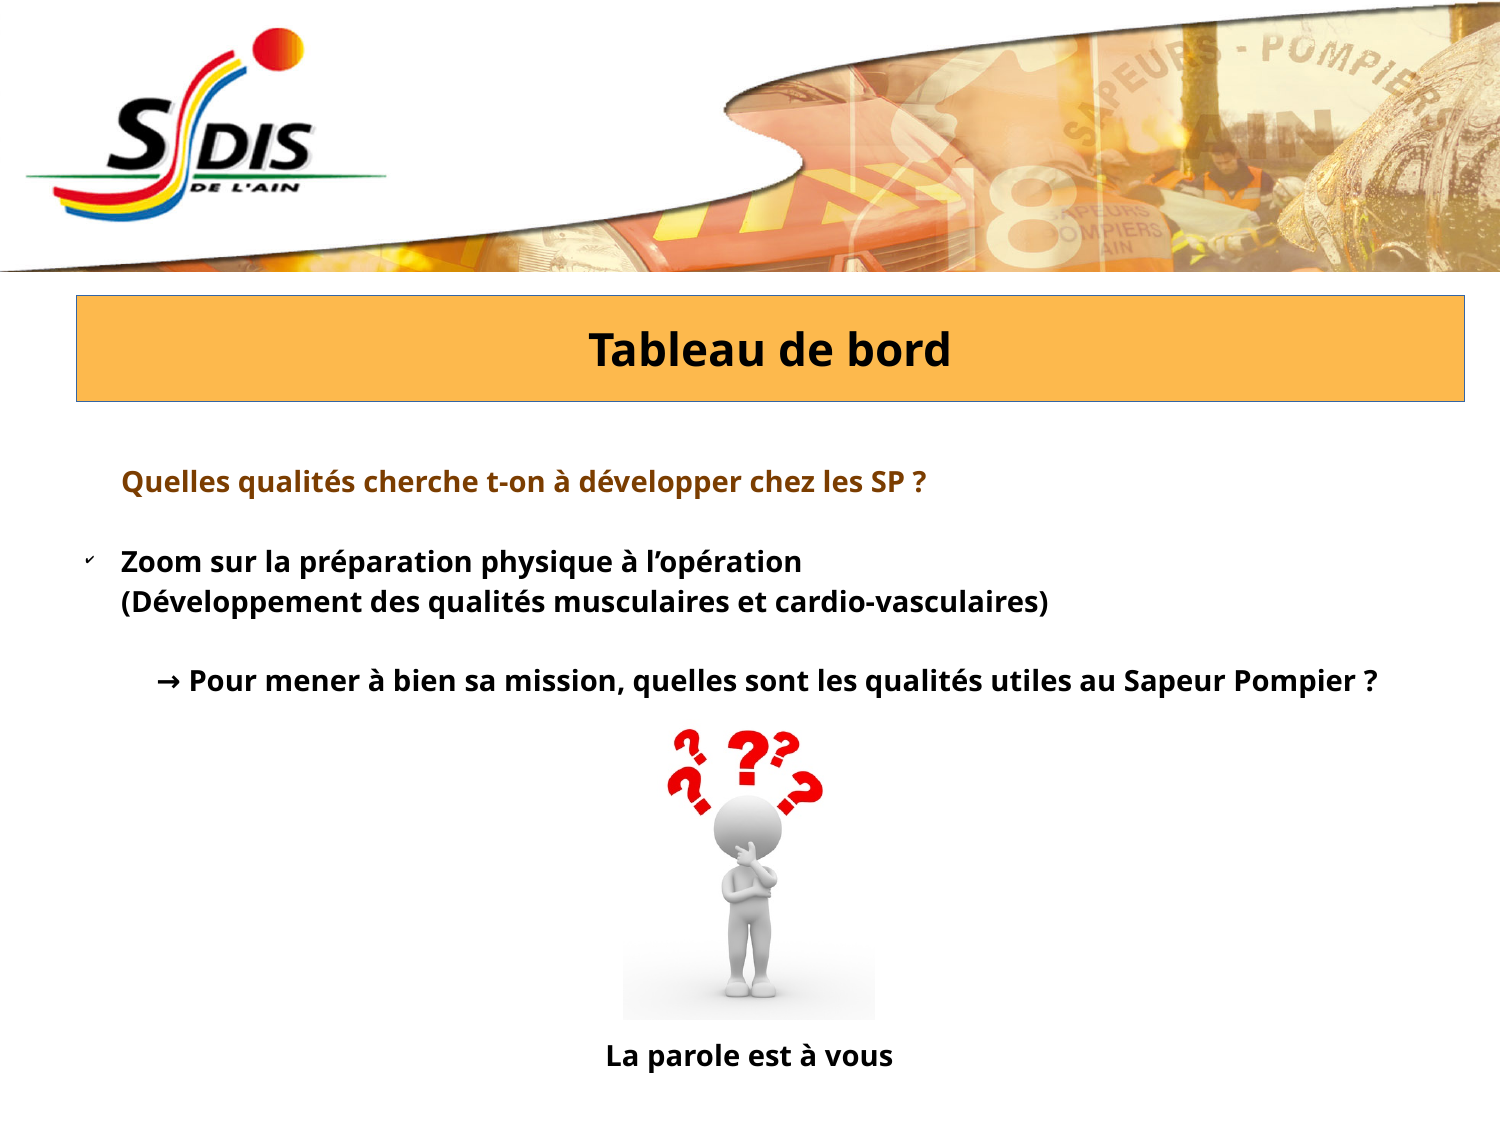

Tableau de bord
Quelles qualités cherche t-on à développer chez les SP ?
Zoom sur la préparation physique à l’opération
(Développement des qualités musculaires et cardio-vasculaires)
→ Pour mener à bien sa mission, quelles sont les qualités utiles au Sapeur Pompier ?
La parole est à vous